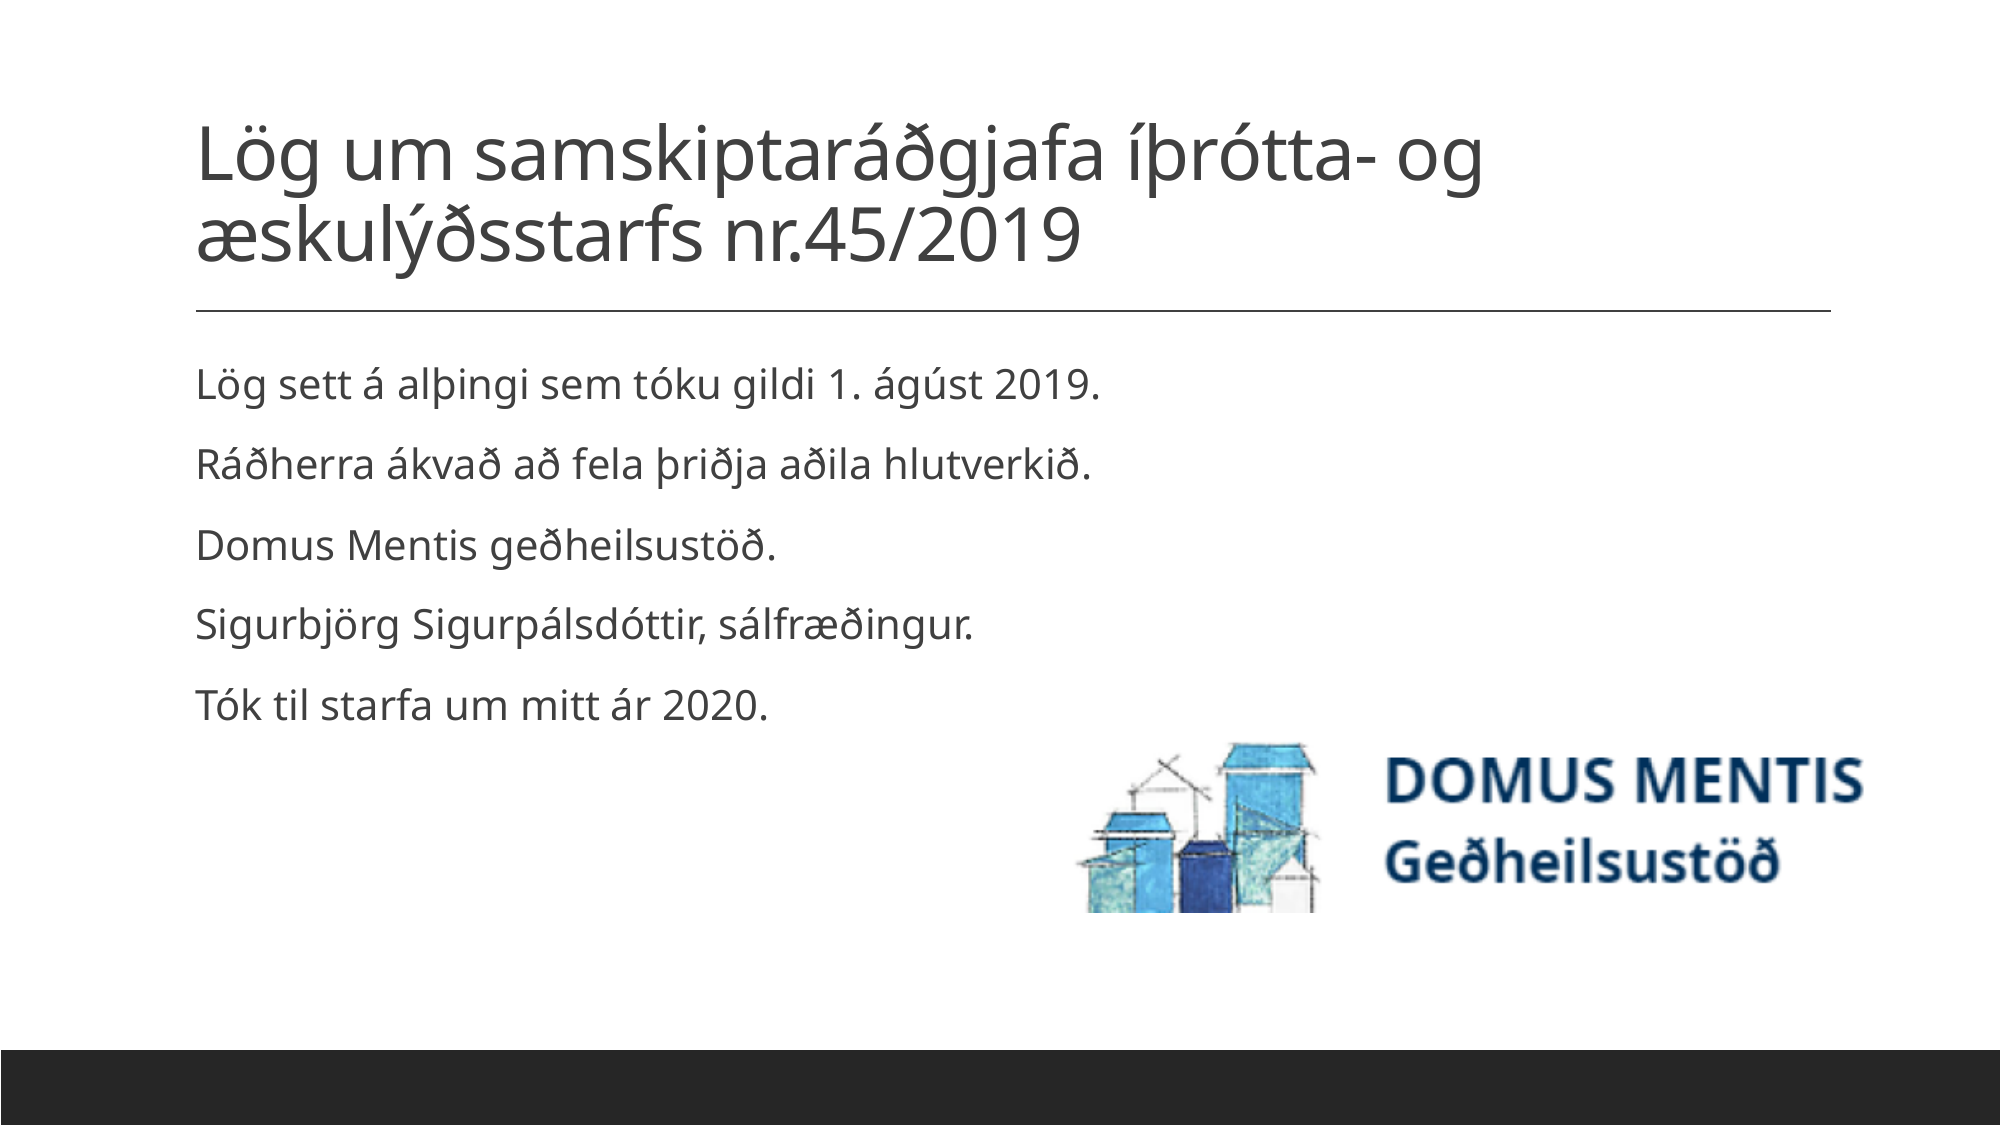

# Lög um samskiptaráðgjafa íþrótta- og æskulýðsstarfs nr.45/2019
Lög sett á alþingi sem tóku gildi 1. ágúst 2019.
Ráðherra ákvað að fela þriðja aðila hlutverkið.
Domus Mentis geðheilsustöð.
Sigurbjörg Sigurpálsdóttir, sálfræðingur.
Tók til starfa um mitt ár 2020.